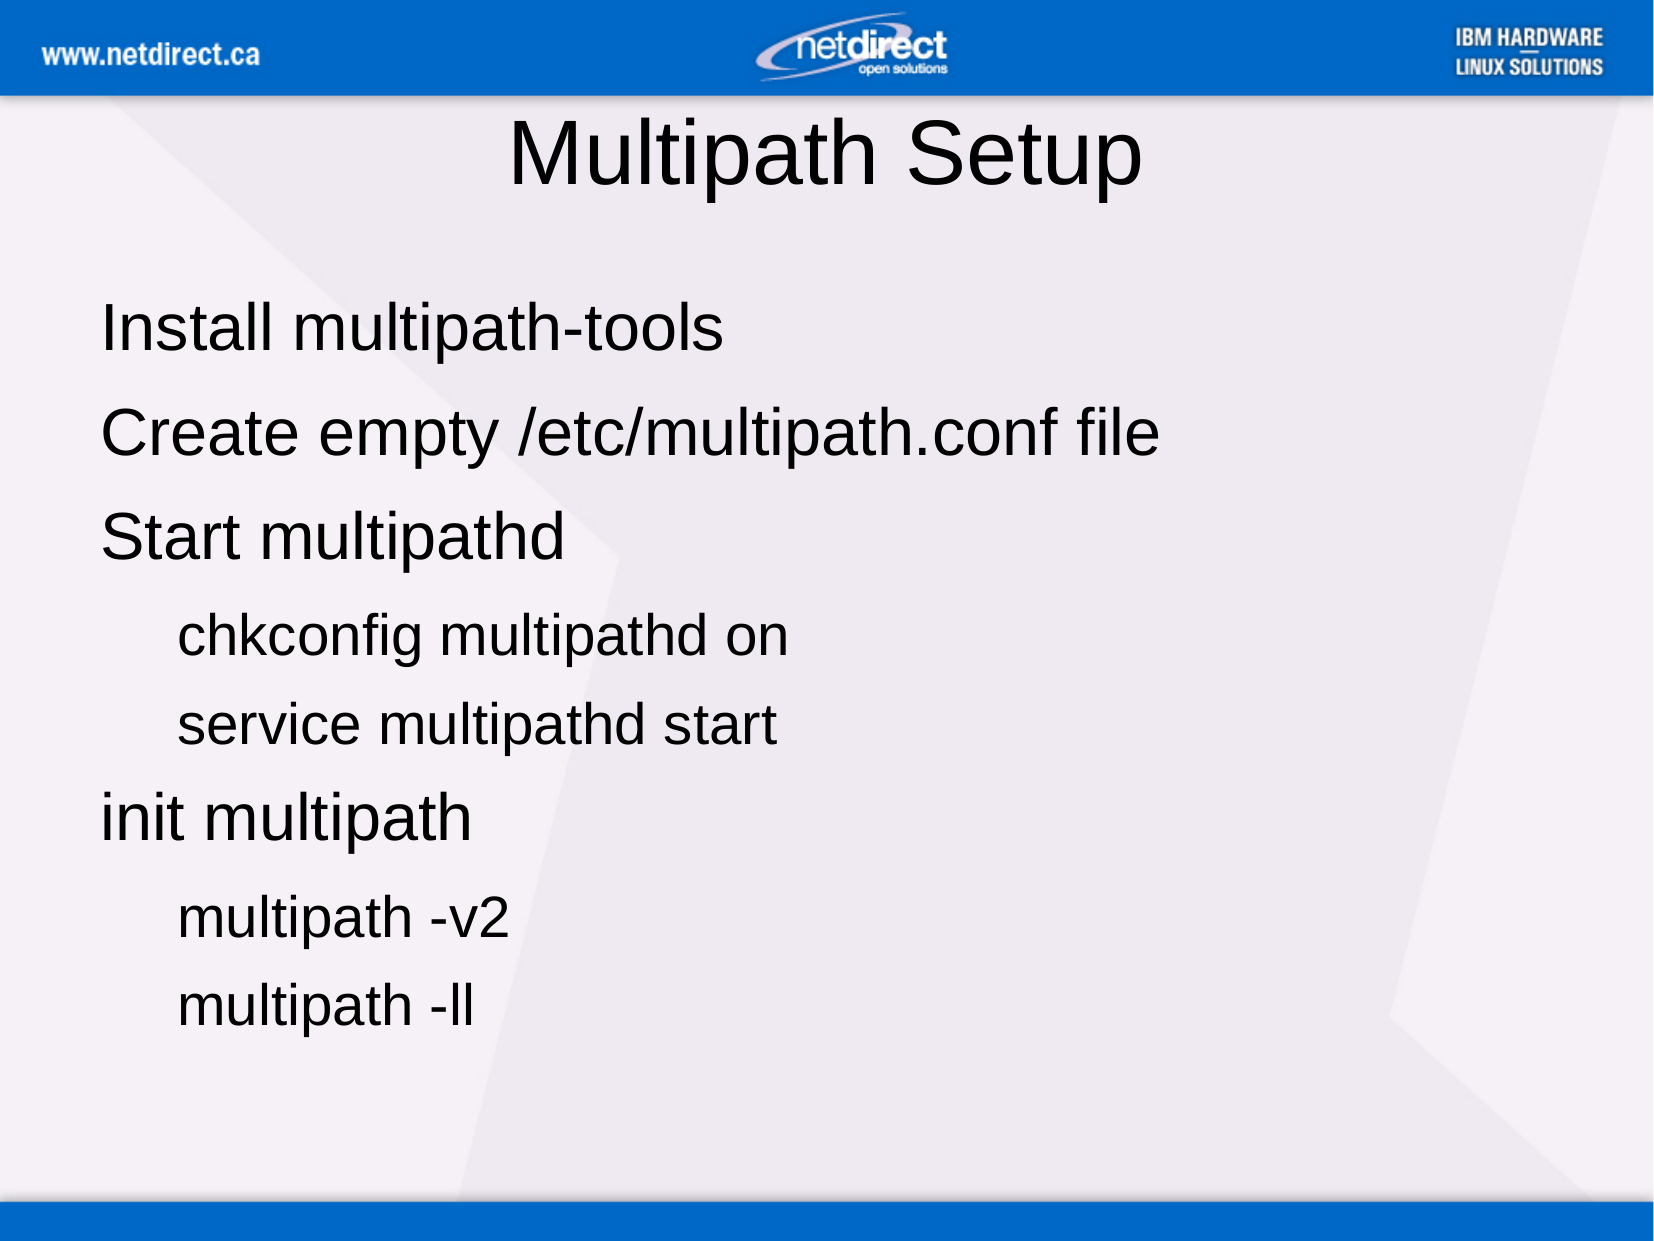

# Multipath Setup
Install multipath-tools
Create empty /etc/multipath.conf file
Start multipathd
chkconfig multipathd on
service multipathd start
init multipath
multipath -v2
multipath -ll